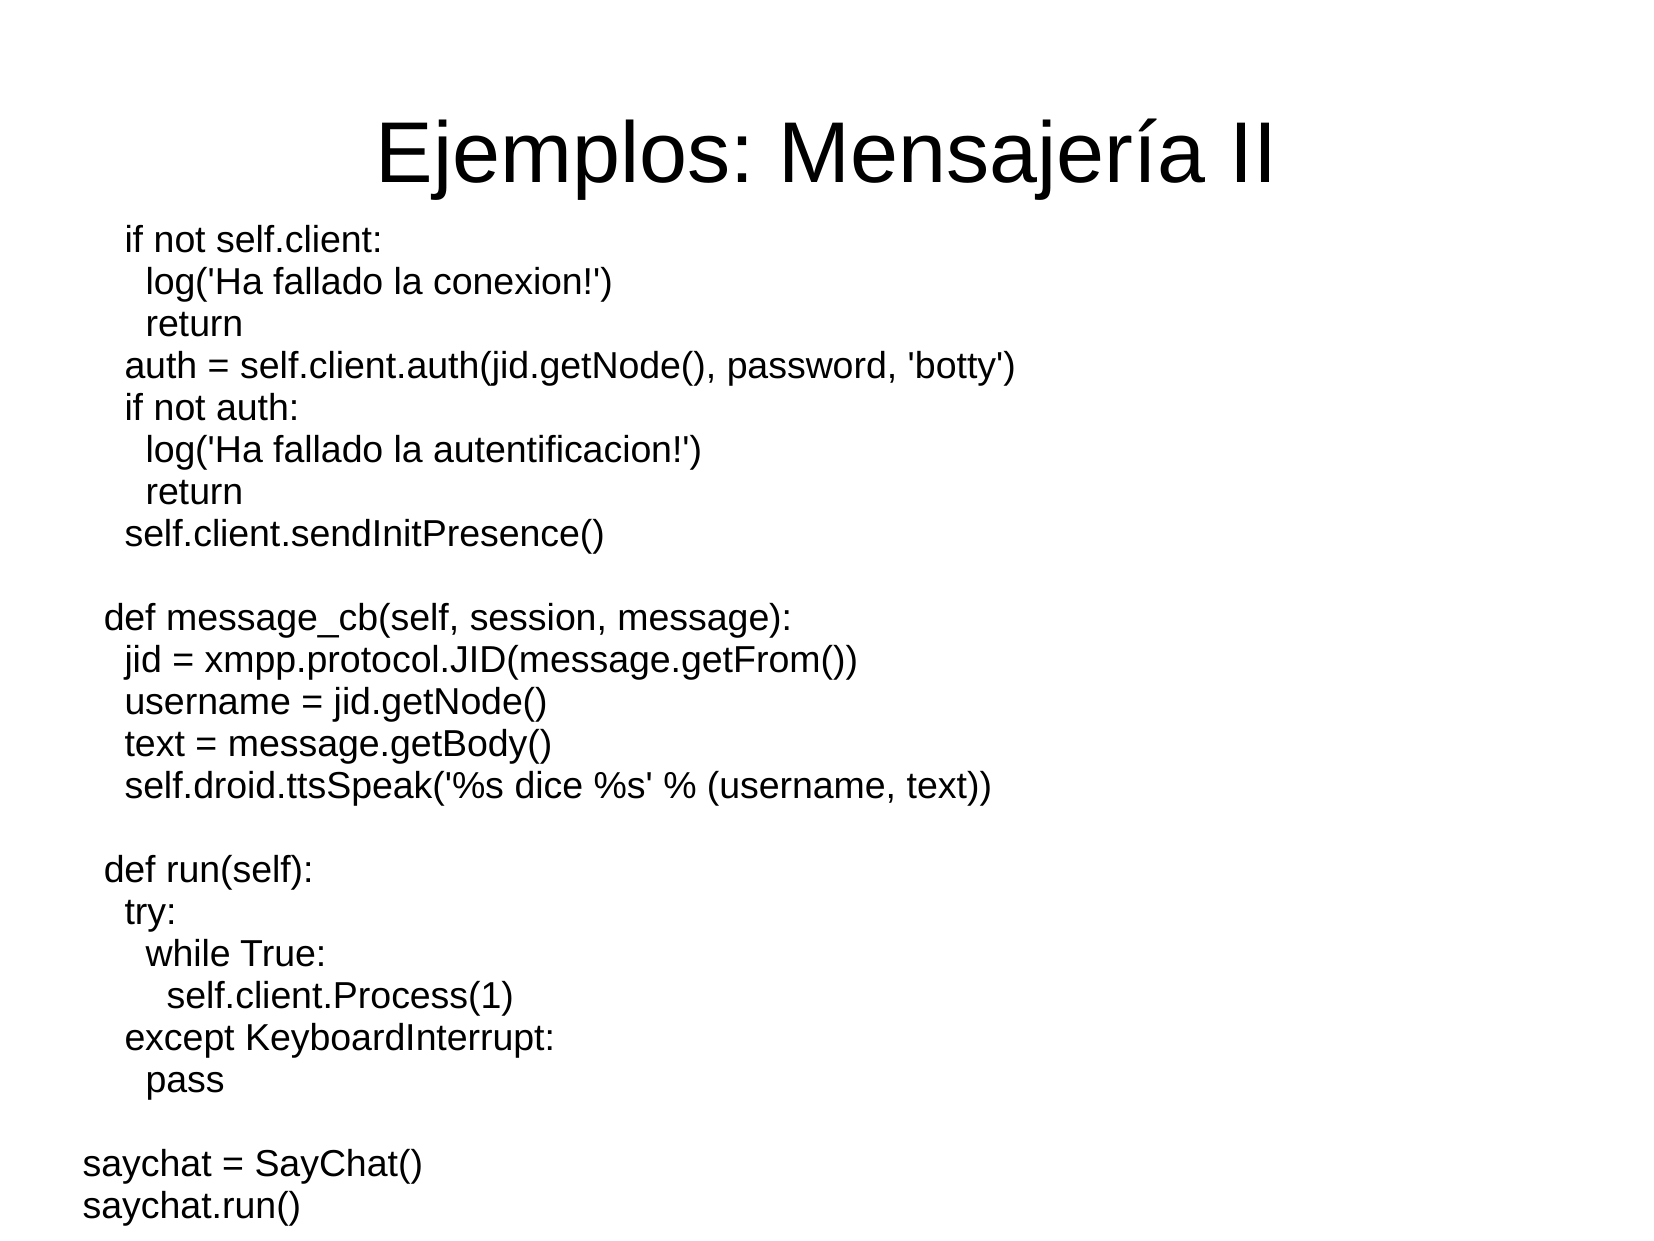

# Ejemplos: Mensajería II
 if not self.client:
 log('Ha fallado la conexion!')
 return
 auth = self.client.auth(jid.getNode(), password, 'botty')
 if not auth:
 log('Ha fallado la autentificacion!')
 return
 self.client.sendInitPresence()
 def message_cb(self, session, message):
 jid = xmpp.protocol.JID(message.getFrom())
 username = jid.getNode()
 text = message.getBody()
 self.droid.ttsSpeak('%s dice %s' % (username, text))
 def run(self):
 try:
 while True:
 self.client.Process(1)
 except KeyboardInterrupt:
 pass
saychat = SayChat()
saychat.run()